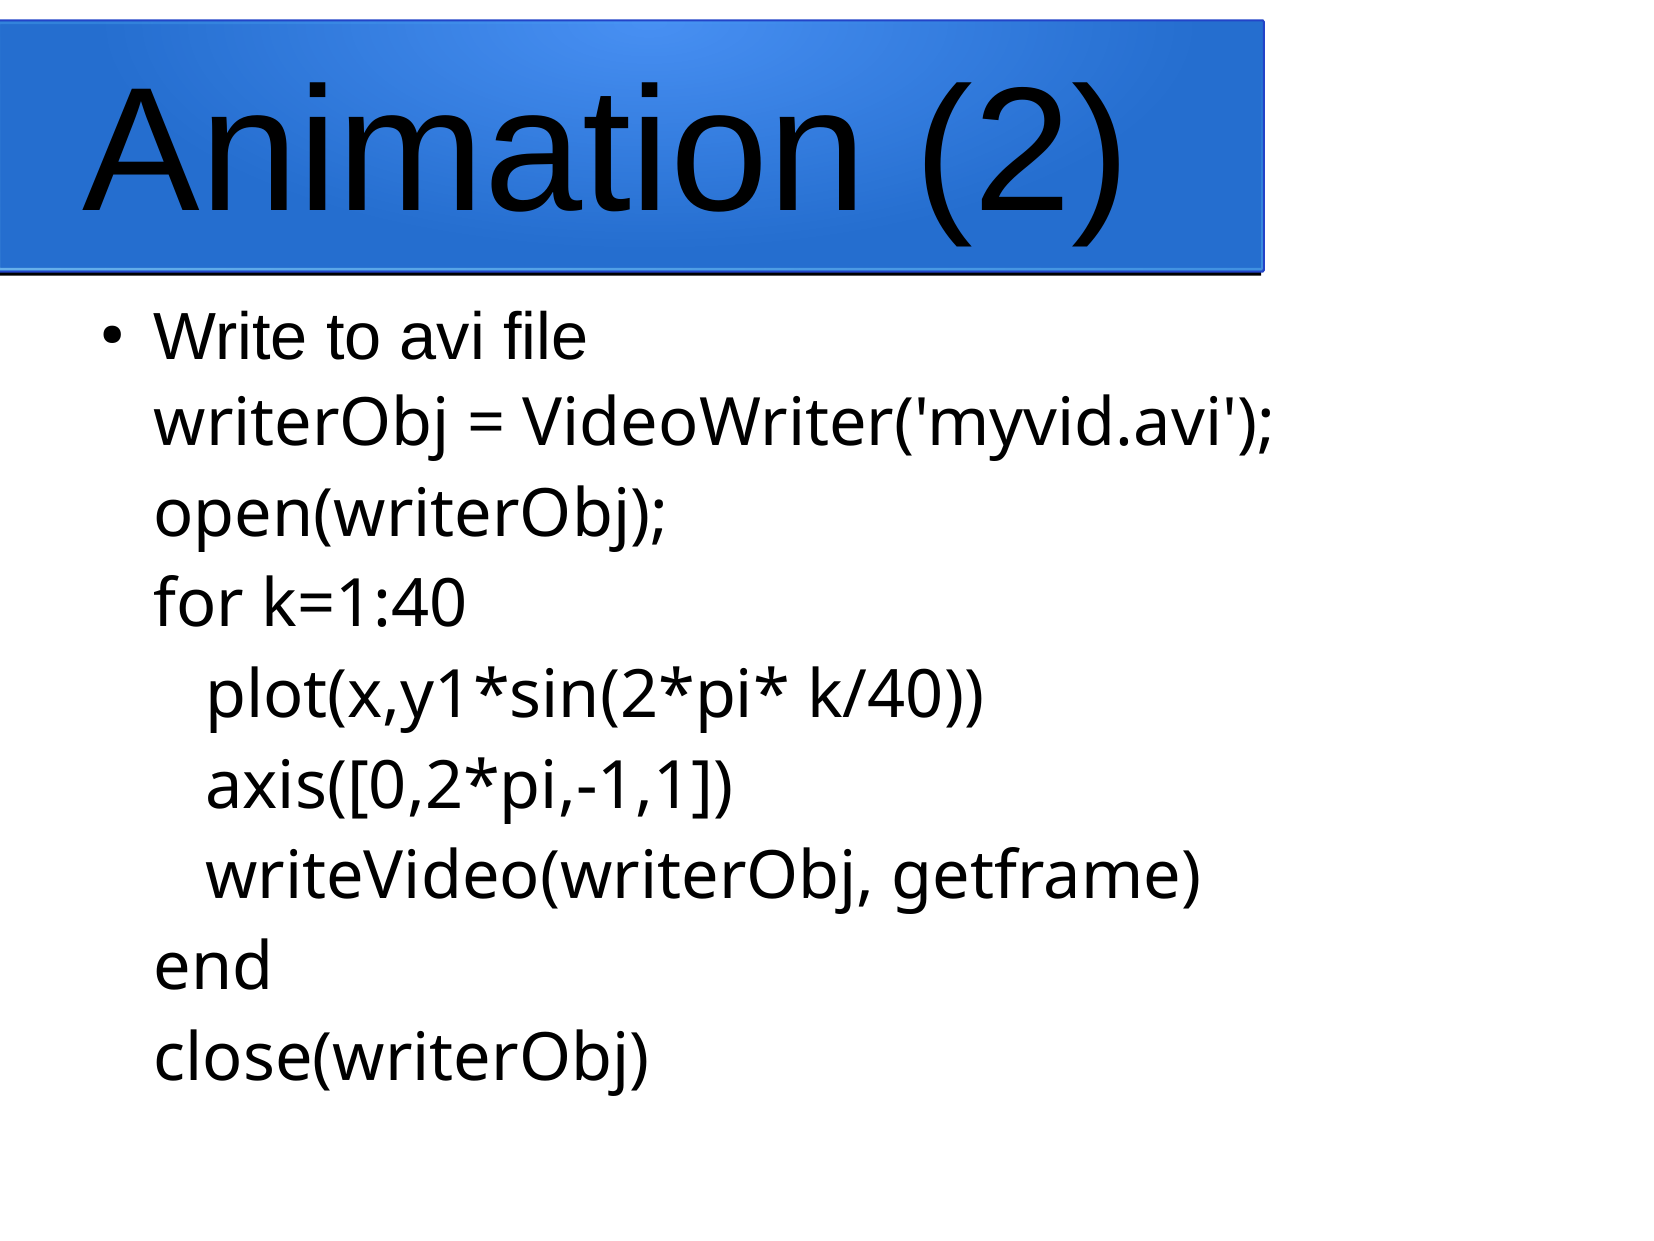

# Animation (2)
Write to avi file
writerObj = VideoWriter('myvid.avi');
open(writerObj);
for k=1:40
 plot(x,y1*sin(2*pi* k/40))
 axis([0,2*pi,-1,1])
 writeVideo(writerObj, getframe)
end
close(writerObj)